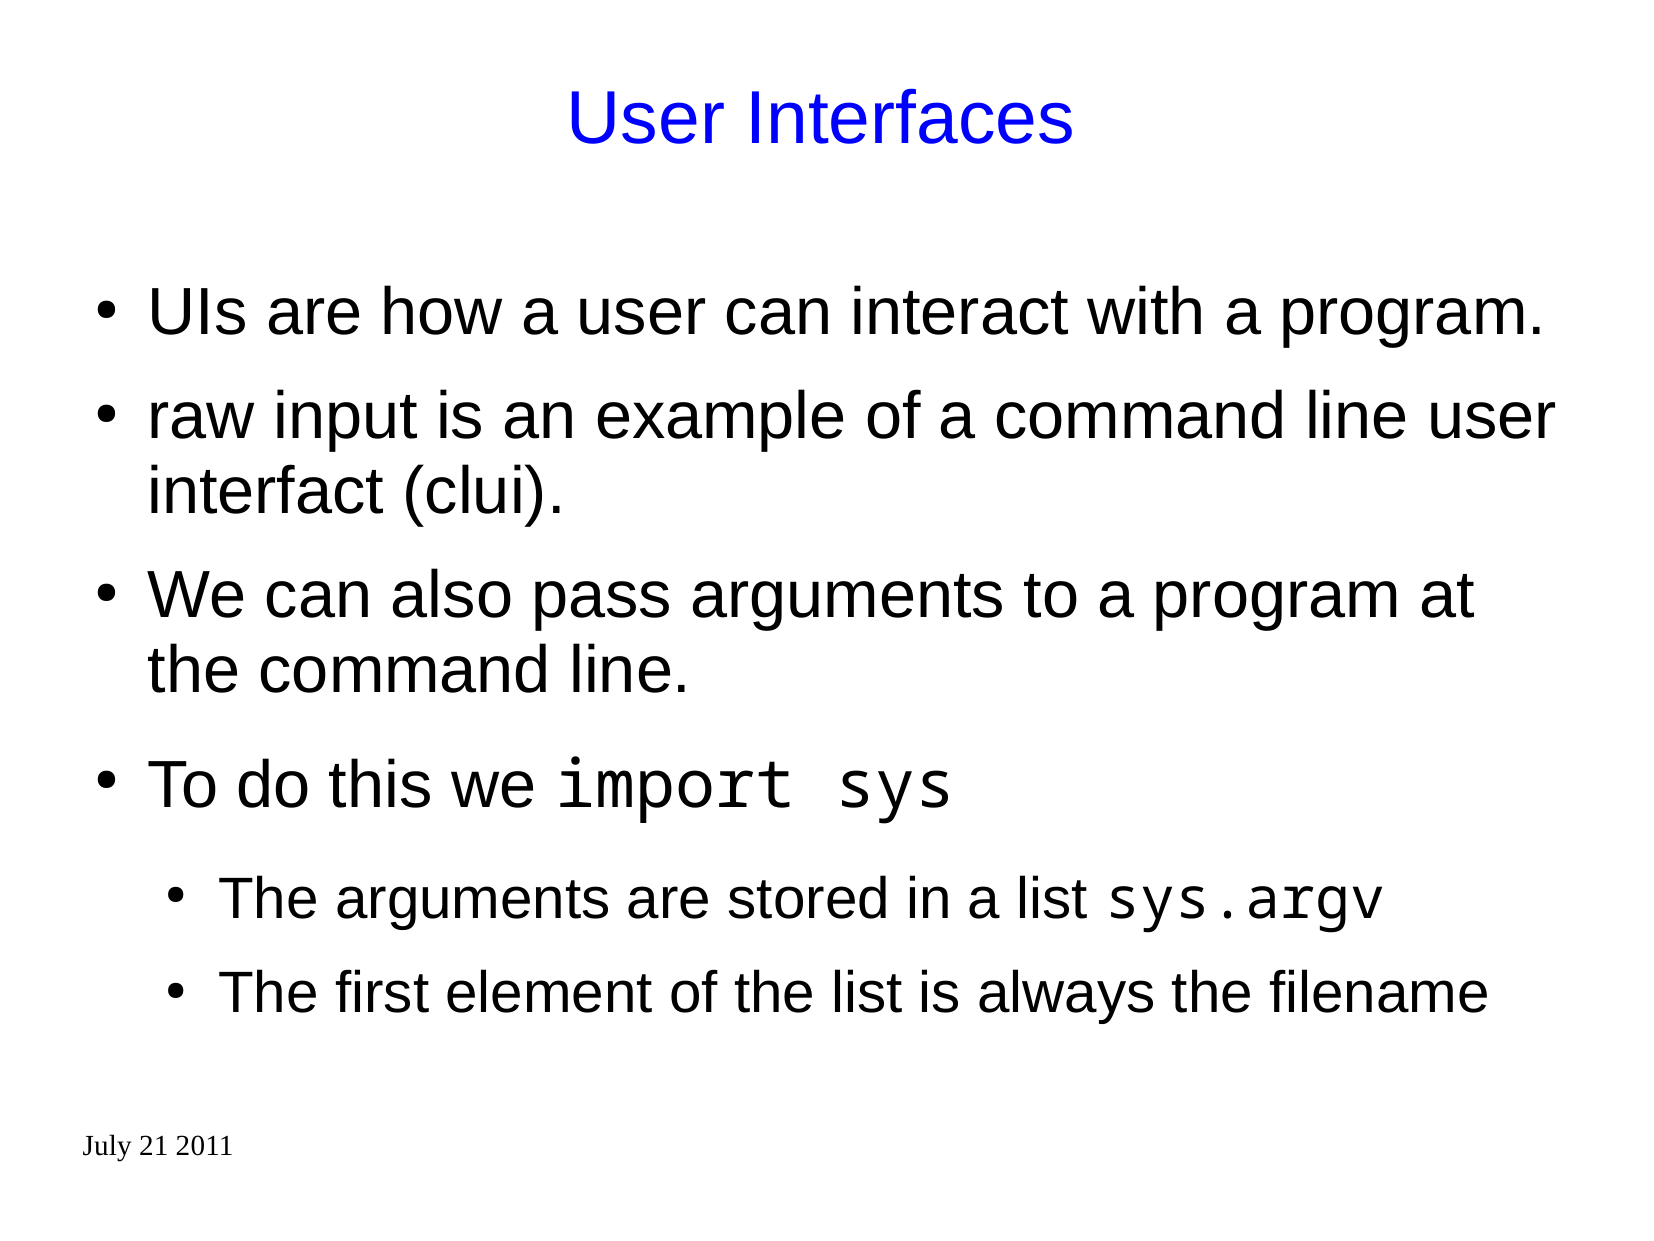

# User Interfaces
UIs are how a user can interact with a program.
raw input is an example of a command line user interfact (clui).
We can also pass arguments to a program at the command line.
To do this we import sys
The arguments are stored in a list sys.argv
The first element of the list is always the filename
July 21 2011